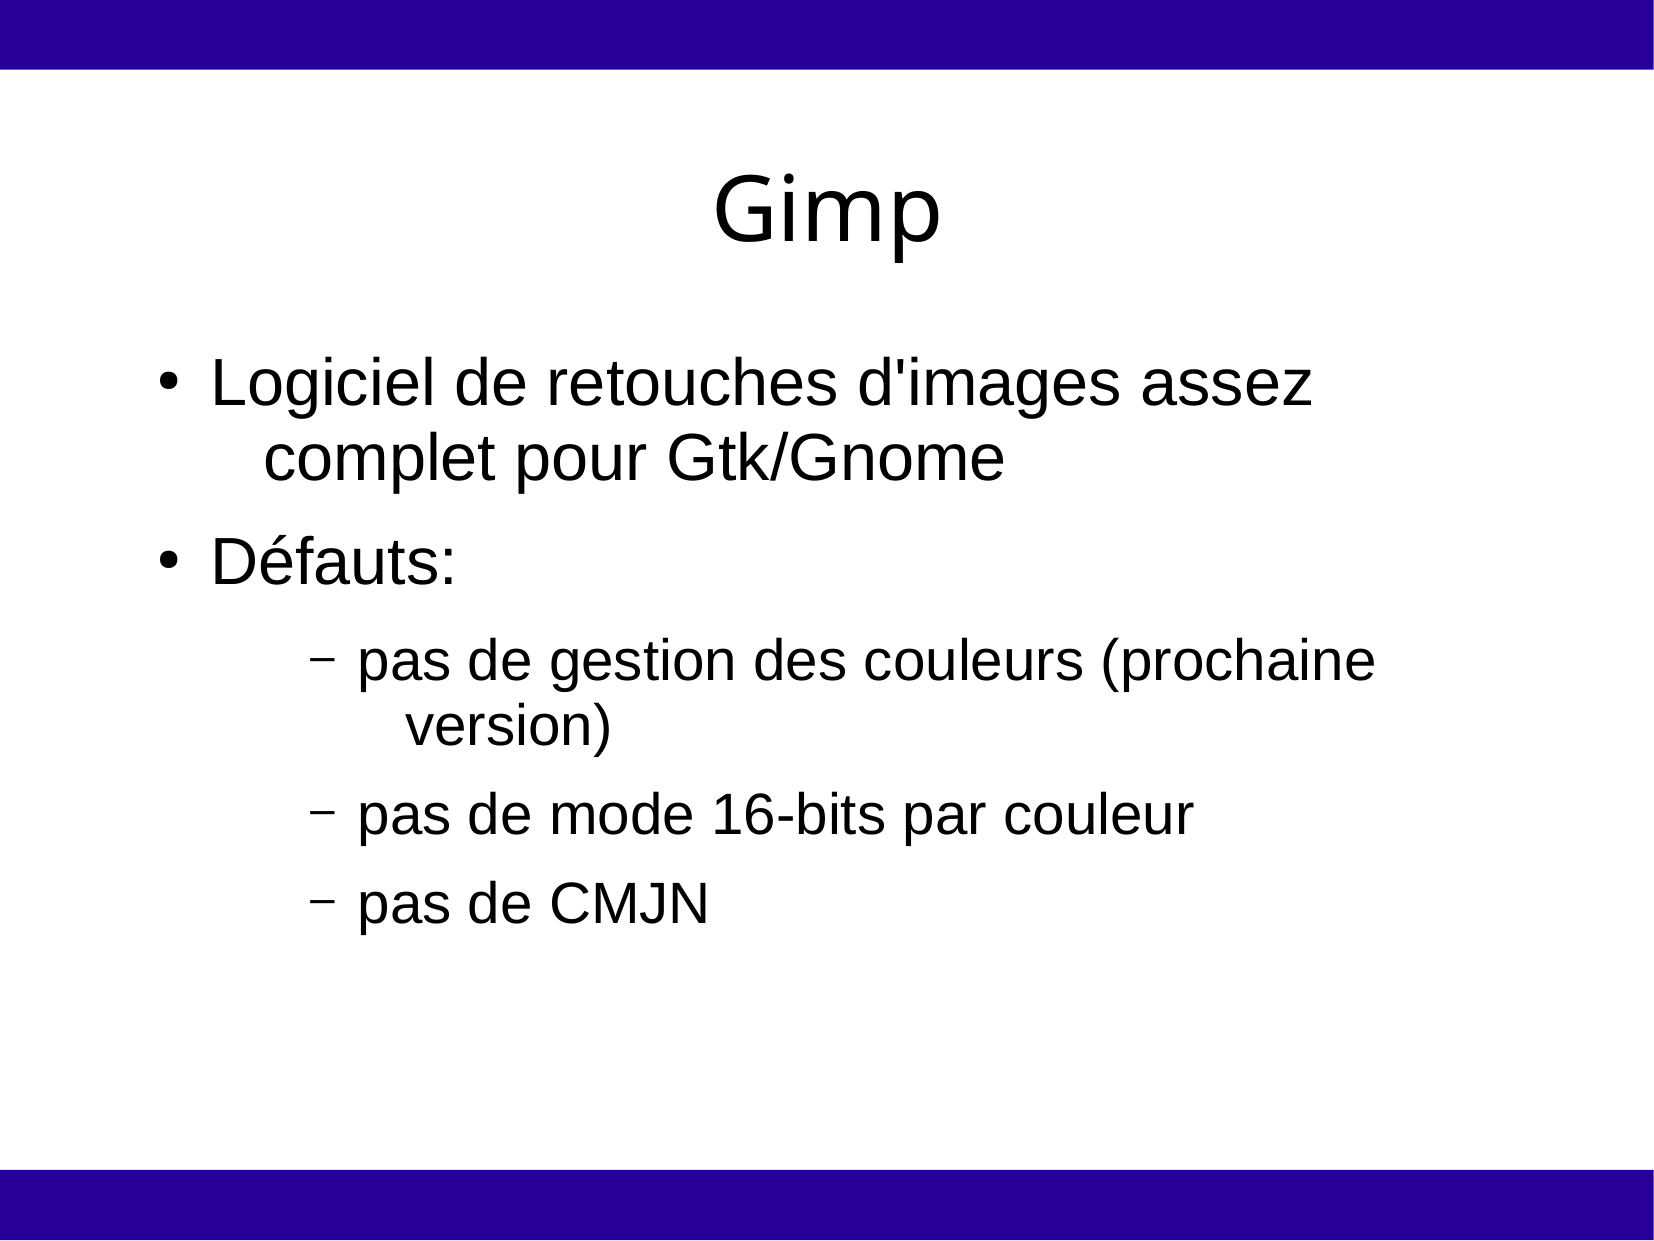

# Gimp
Logiciel de retouches d'images assez complet pour Gtk/Gnome
Défauts:
pas de gestion des couleurs (prochaine version)
pas de mode 16-bits par couleur
pas de CMJN